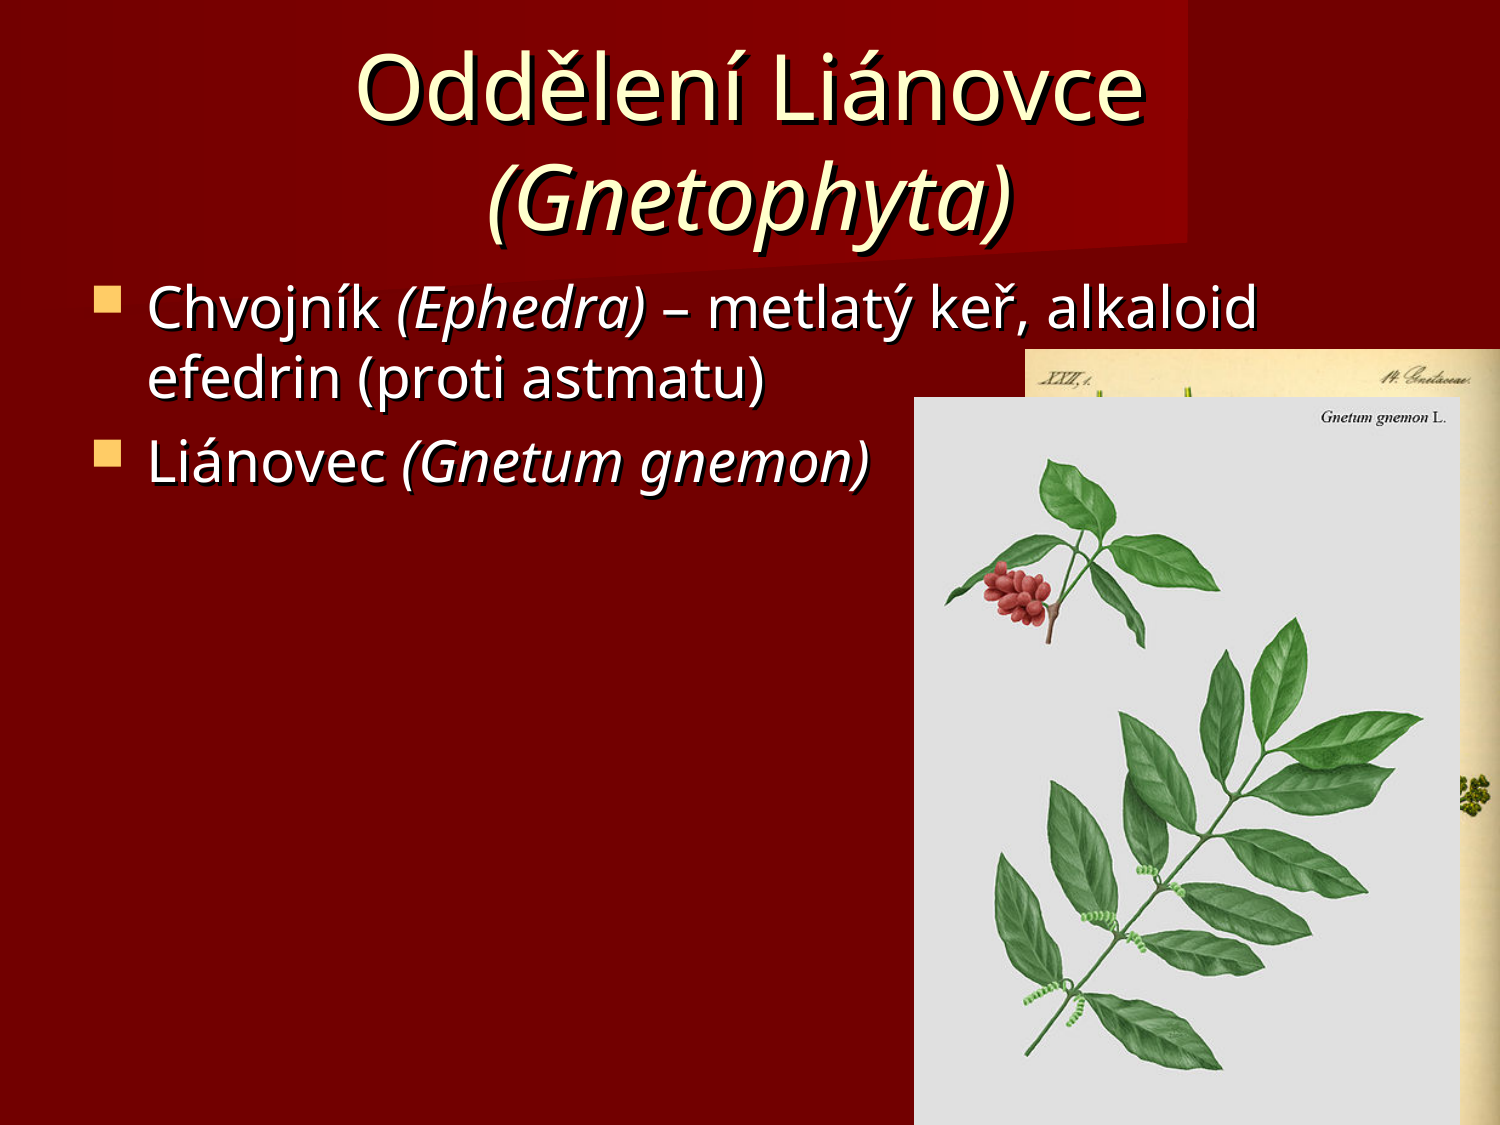

# Oddělení Liánovce (Gnetophyta)
Chvojník (Ephedra) – metlatý keř, alkaloid efedrin (proti astmatu)
Liánovec (Gnetum gnemon)